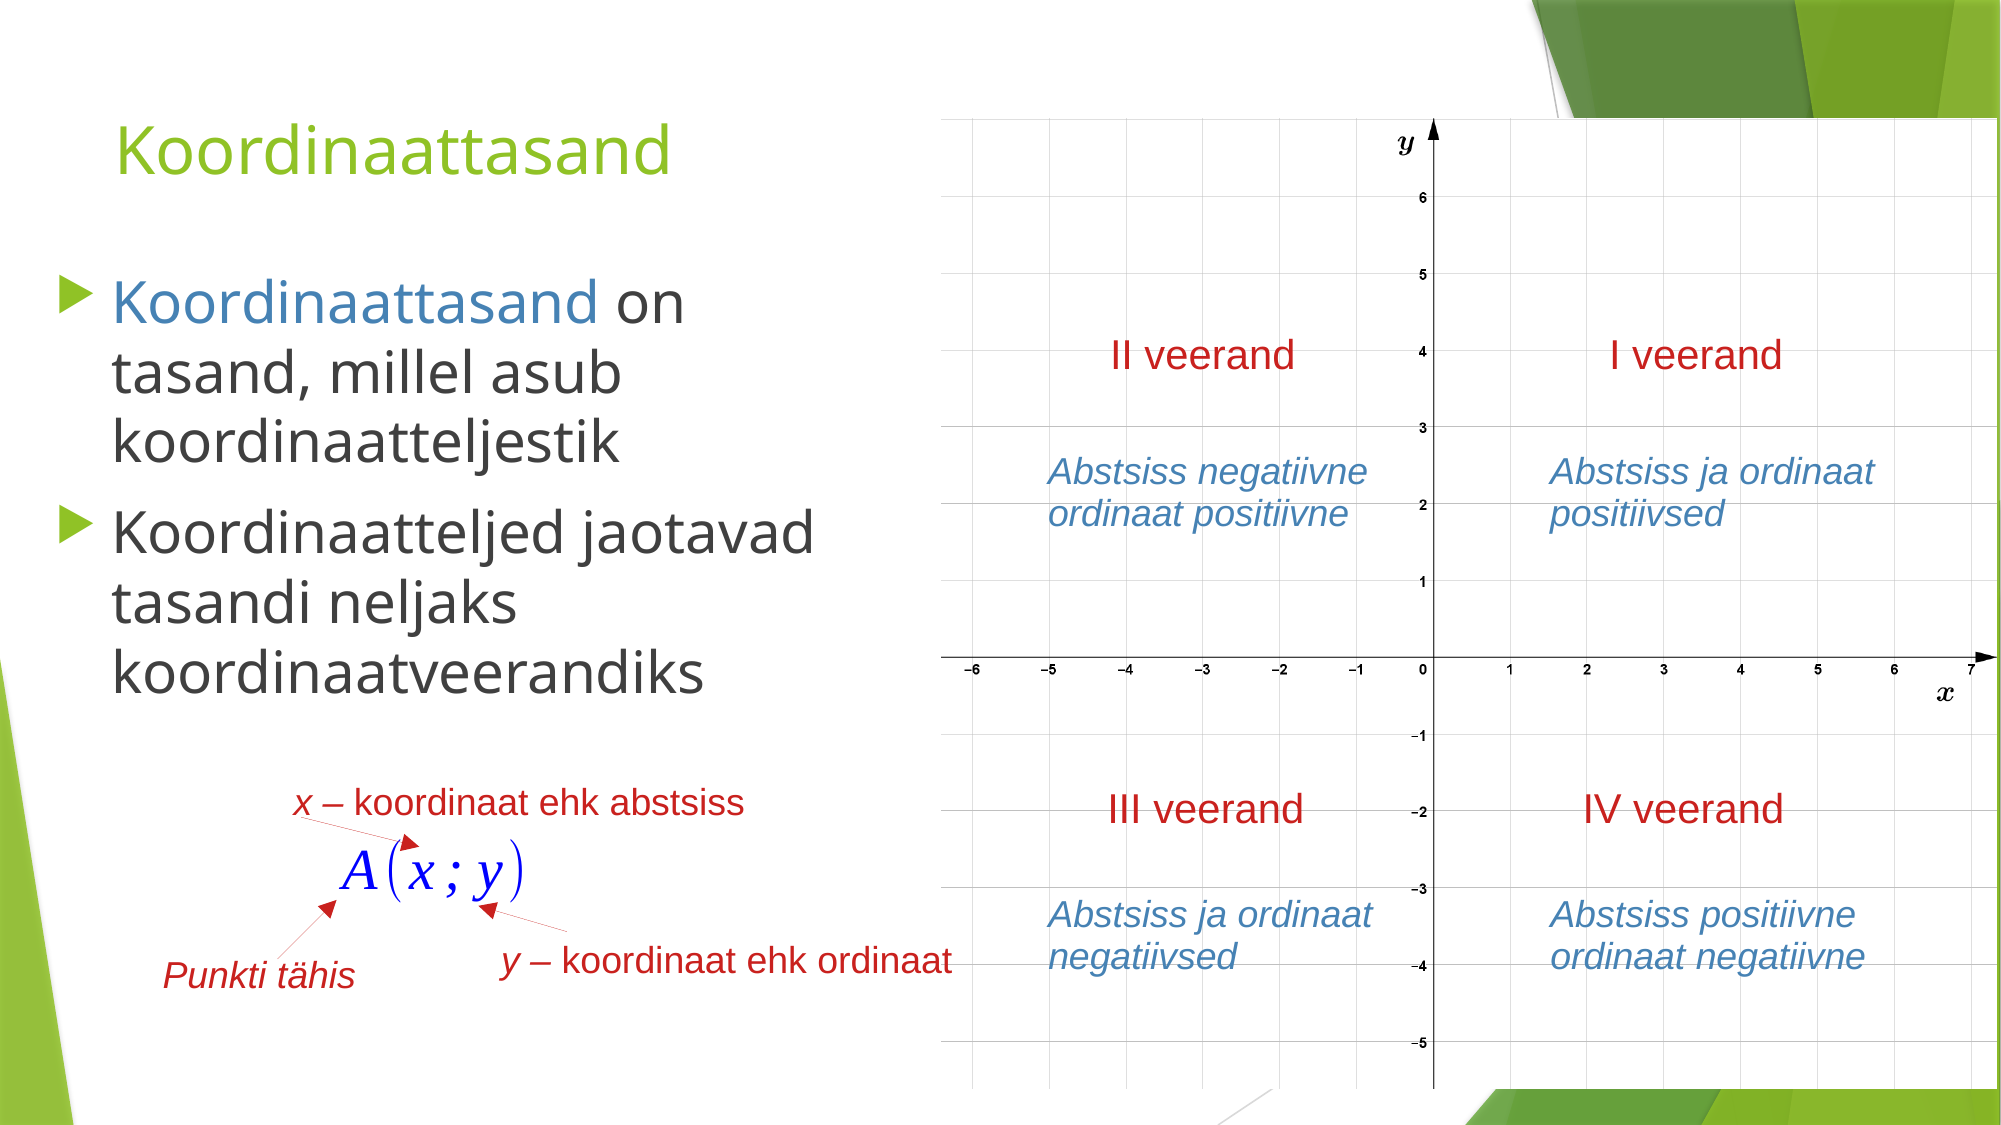

# Koordinaattasand
Koordinaattasand on tasand, millel asub koordinaatteljestik
Koordinaatteljed jaotavad tasandi neljaks koordinaatveerandiks
II veerand
I veerand
Abstsiss negatiivne
ordinaat positiivne
Abstsiss ja ordinaat
positiivsed
x – koordinaat ehk abstsiss
III veerand
IV veerand
Abstsiss ja ordinaat
negatiivsed
Abstsiss positiivne
ordinaat negatiivne
y – koordinaat ehk ordinaat
Punkti tähis